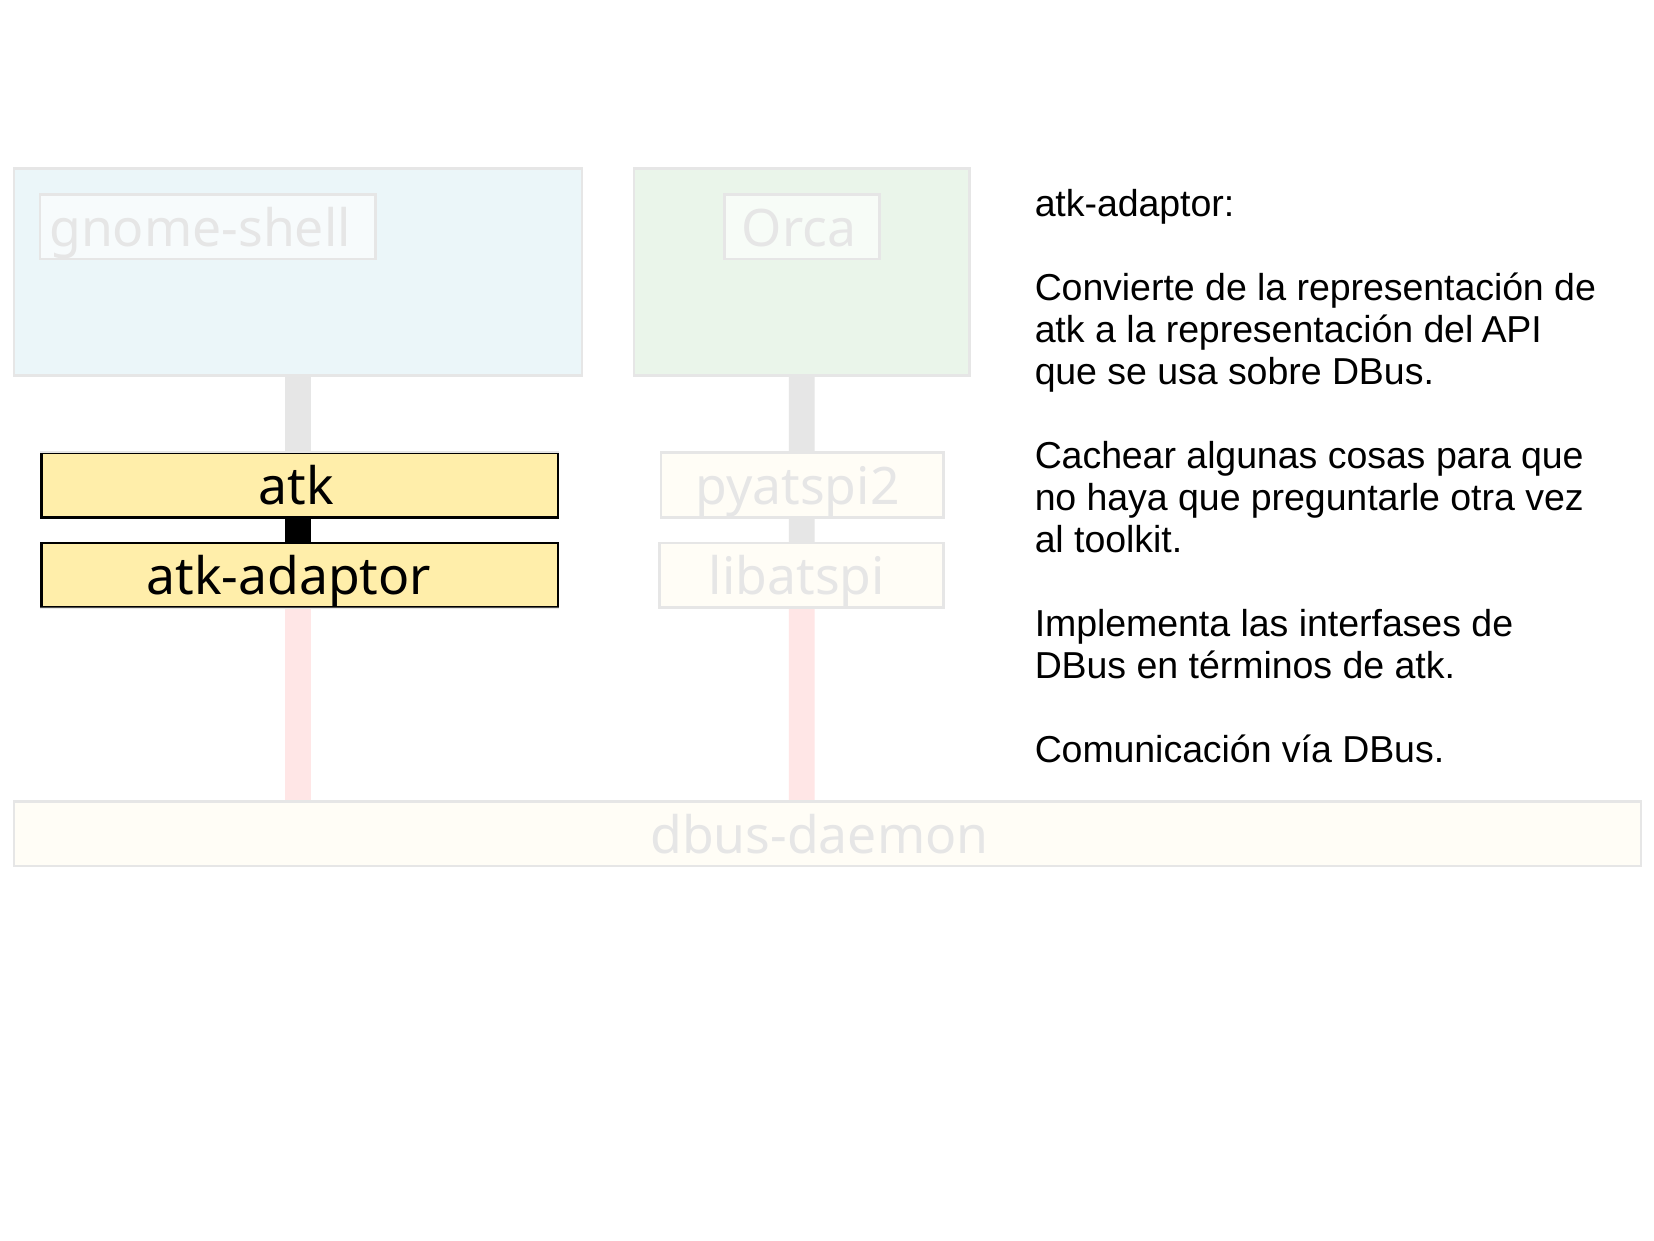

atk-adaptor:
Convierte de la representación de atk a la representación del API que se usa sobre DBus.
Cachear algunas cosas para que no haya que preguntarle otra vez al toolkit.
Implementa las interfases de DBus en términos de atk.
Comunicación vía DBus.